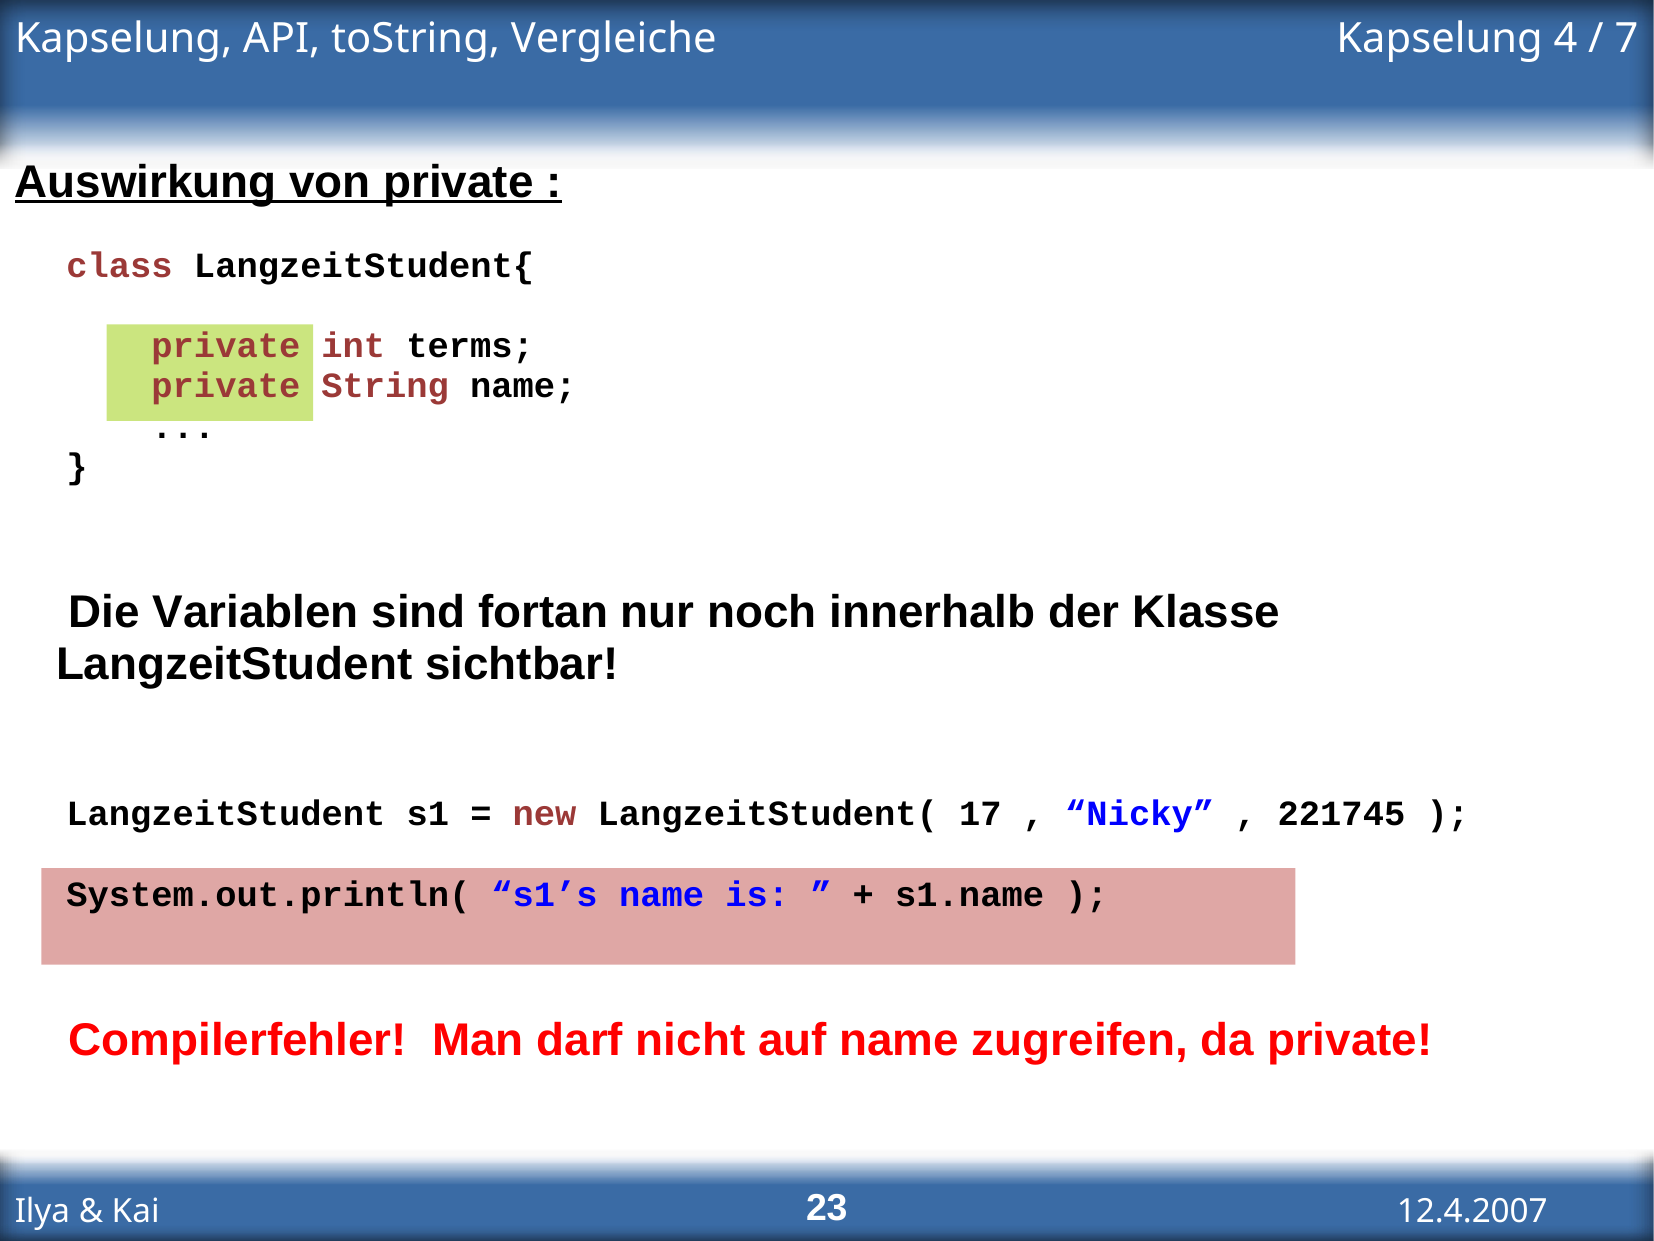

Kapselung 4 / 7
Auswirkung von private :
class LangzeitStudent{
 private int terms;
 private String name;
 ...
}
 Die Variablen sind fortan nur noch innerhalb der Klasse LangzeitStudent sichtbar!
LangzeitStudent s1 = new LangzeitStudent( 17 , “Nicky” , 221745 );
System.out.println( “s1’s name is: ” + s1.name );
 Compilerfehler! Man darf nicht auf name zugreifen, da private!
23